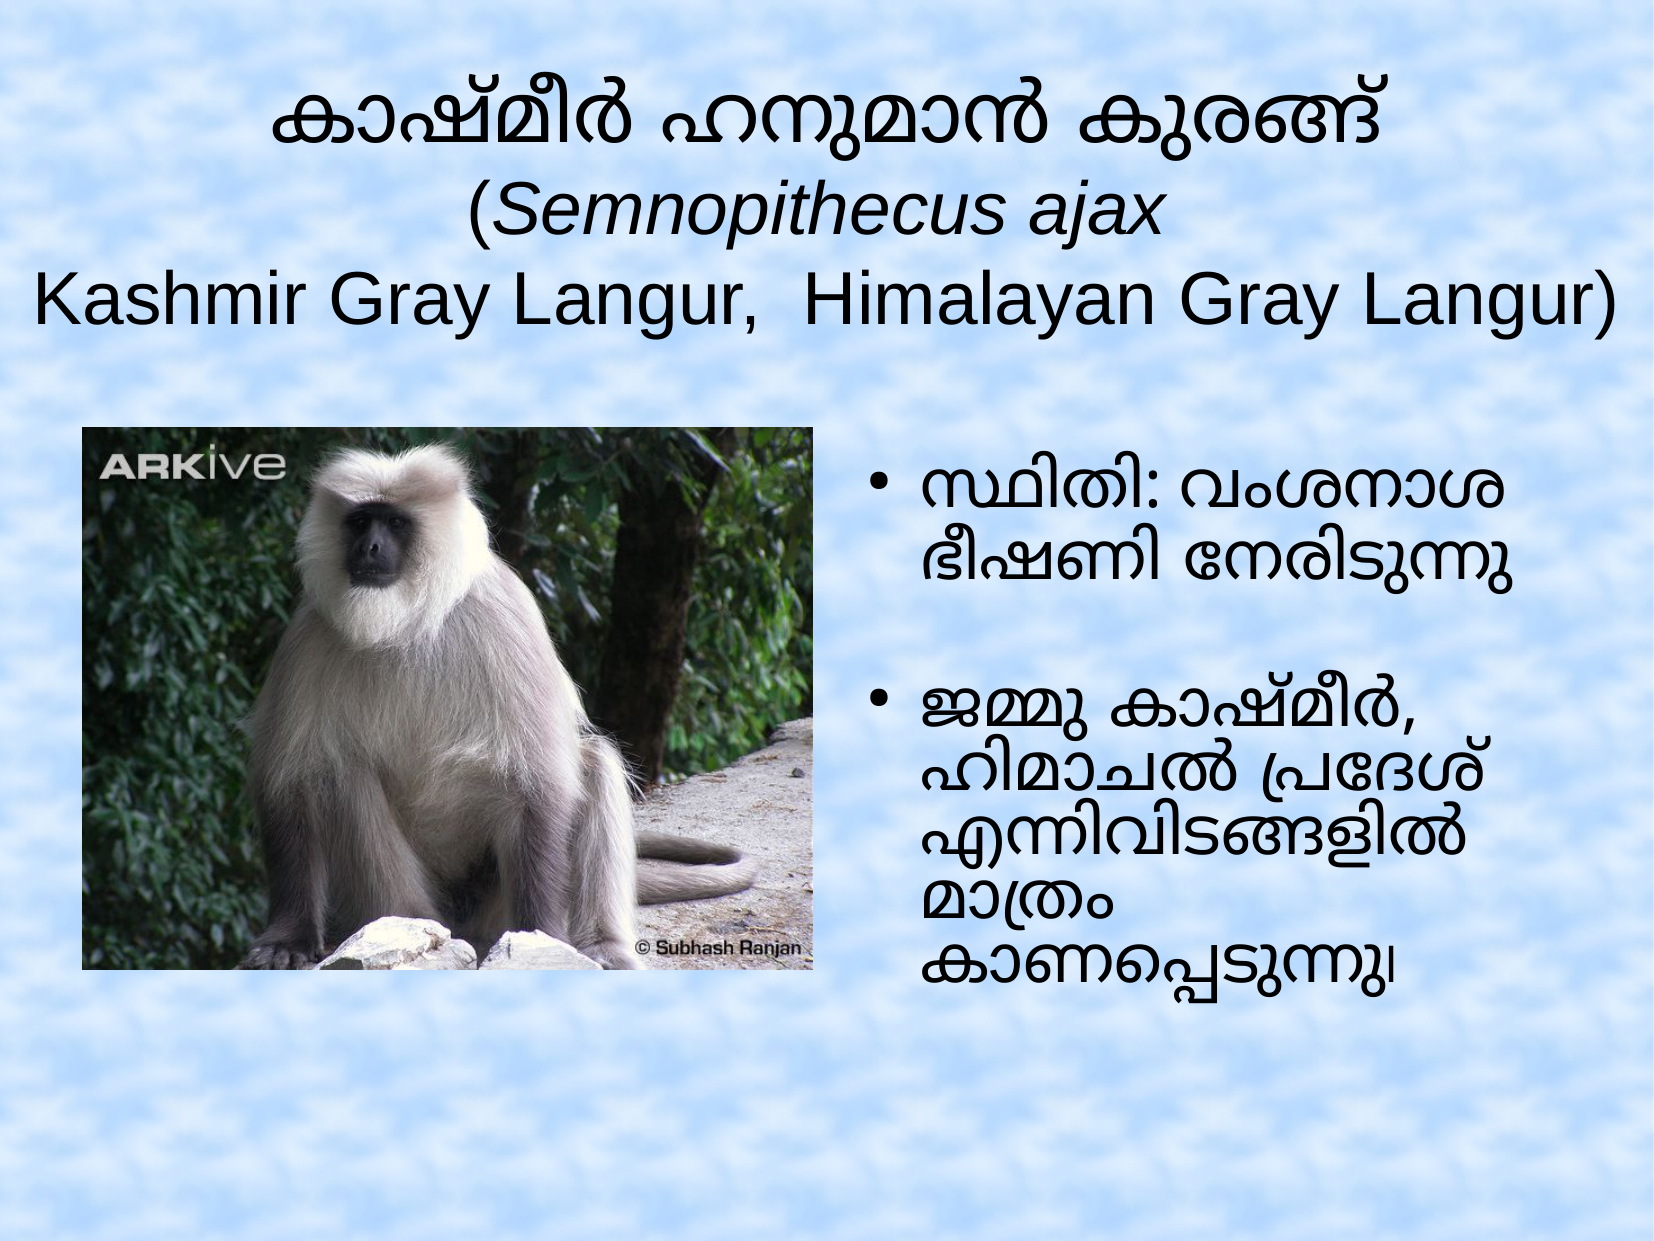

# കാഷ്മീര്‍ ഹനുമാന്‍ കുരങ്ങ് (Semnopithecus ajax Kashmir Gray Langur, Himalayan Gray Langur)
സ്ഥിതി: വംശനാശ ഭീഷണി നേരിടുന്നു
ജമ്മു കാഷ്മീര്‍, ഹിമാചല്‍ പ്രദേശ് എന്നിവിടങ്ങളില്‍ മാത്രം കാണപ്പെടുന്നുl